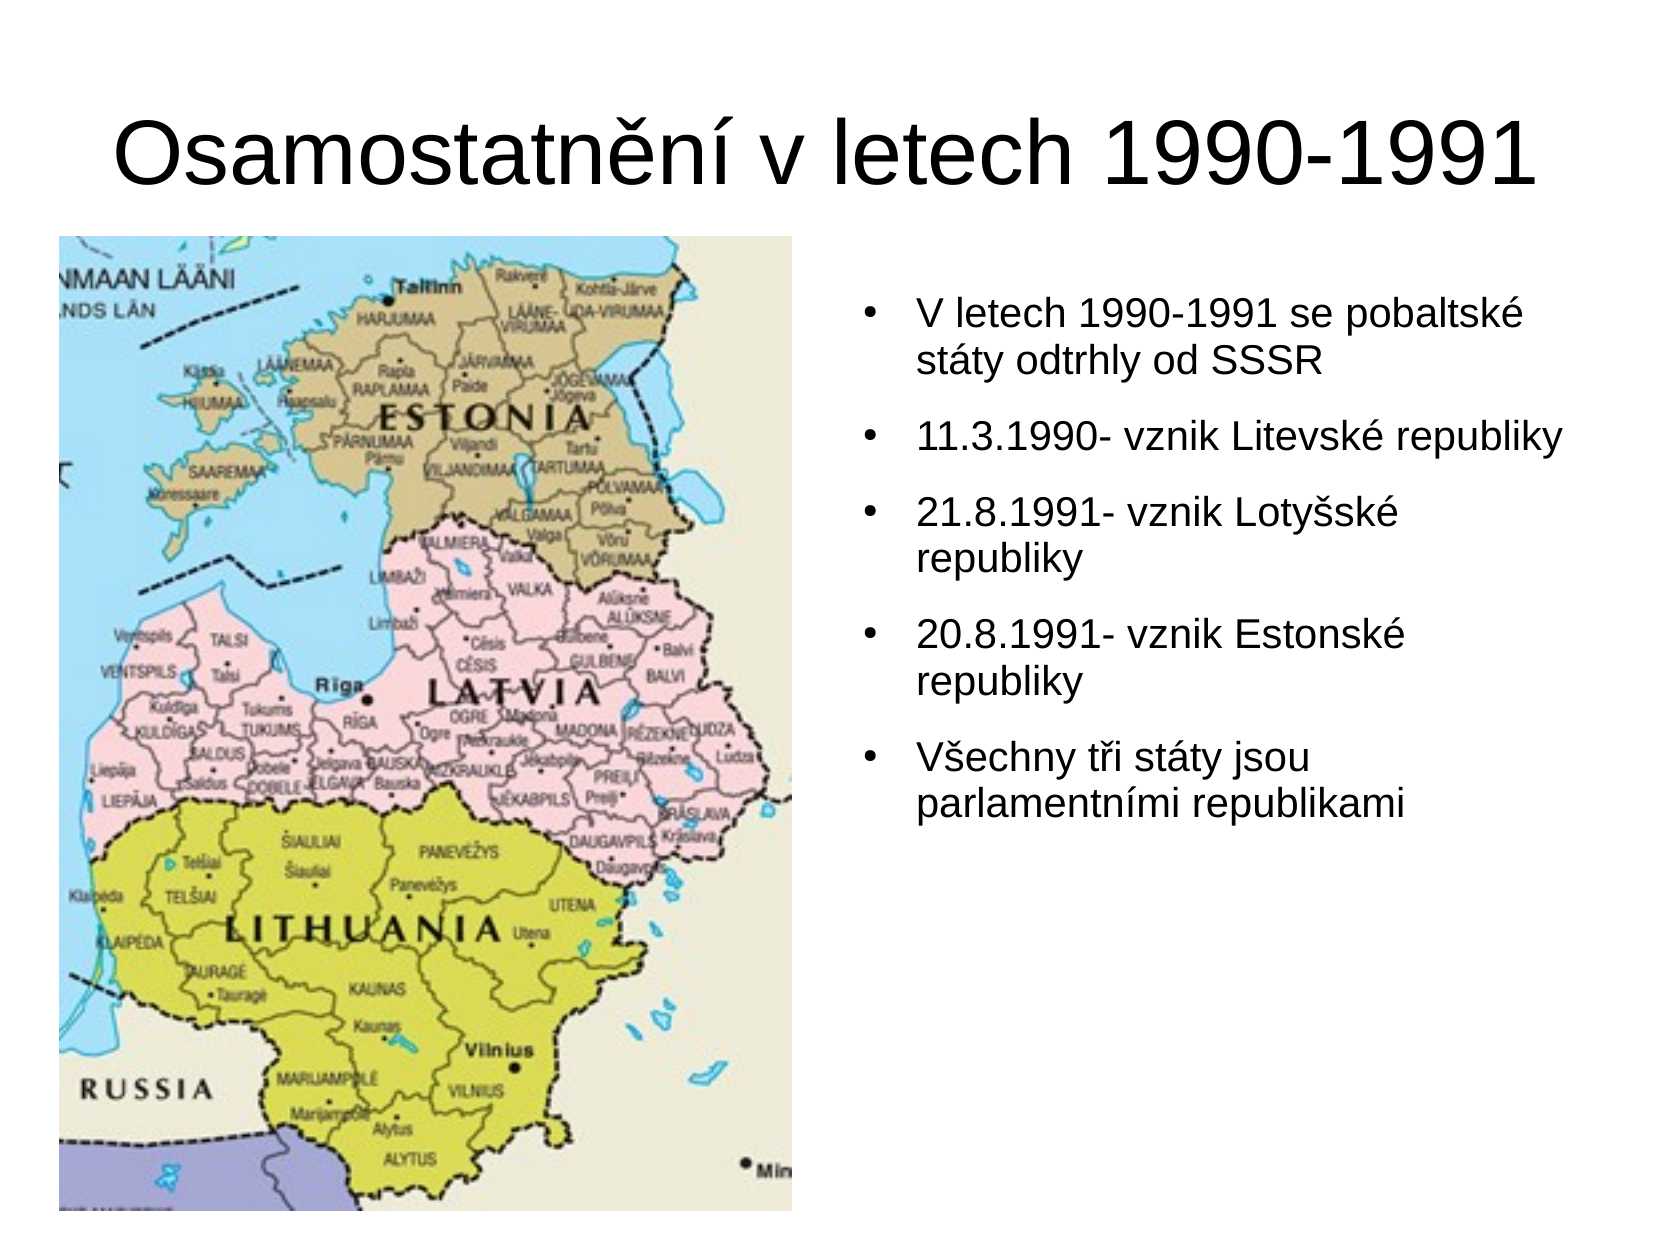

# Osamostatnění v letech 1990-1991
V letech 1990-1991 se pobaltské státy odtrhly od SSSR
11.3.1990- vznik Litevské republiky
21.8.1991- vznik Lotyšské republiky
20.8.1991- vznik Estonské republiky
Všechny tři státy jsou parlamentními republikami